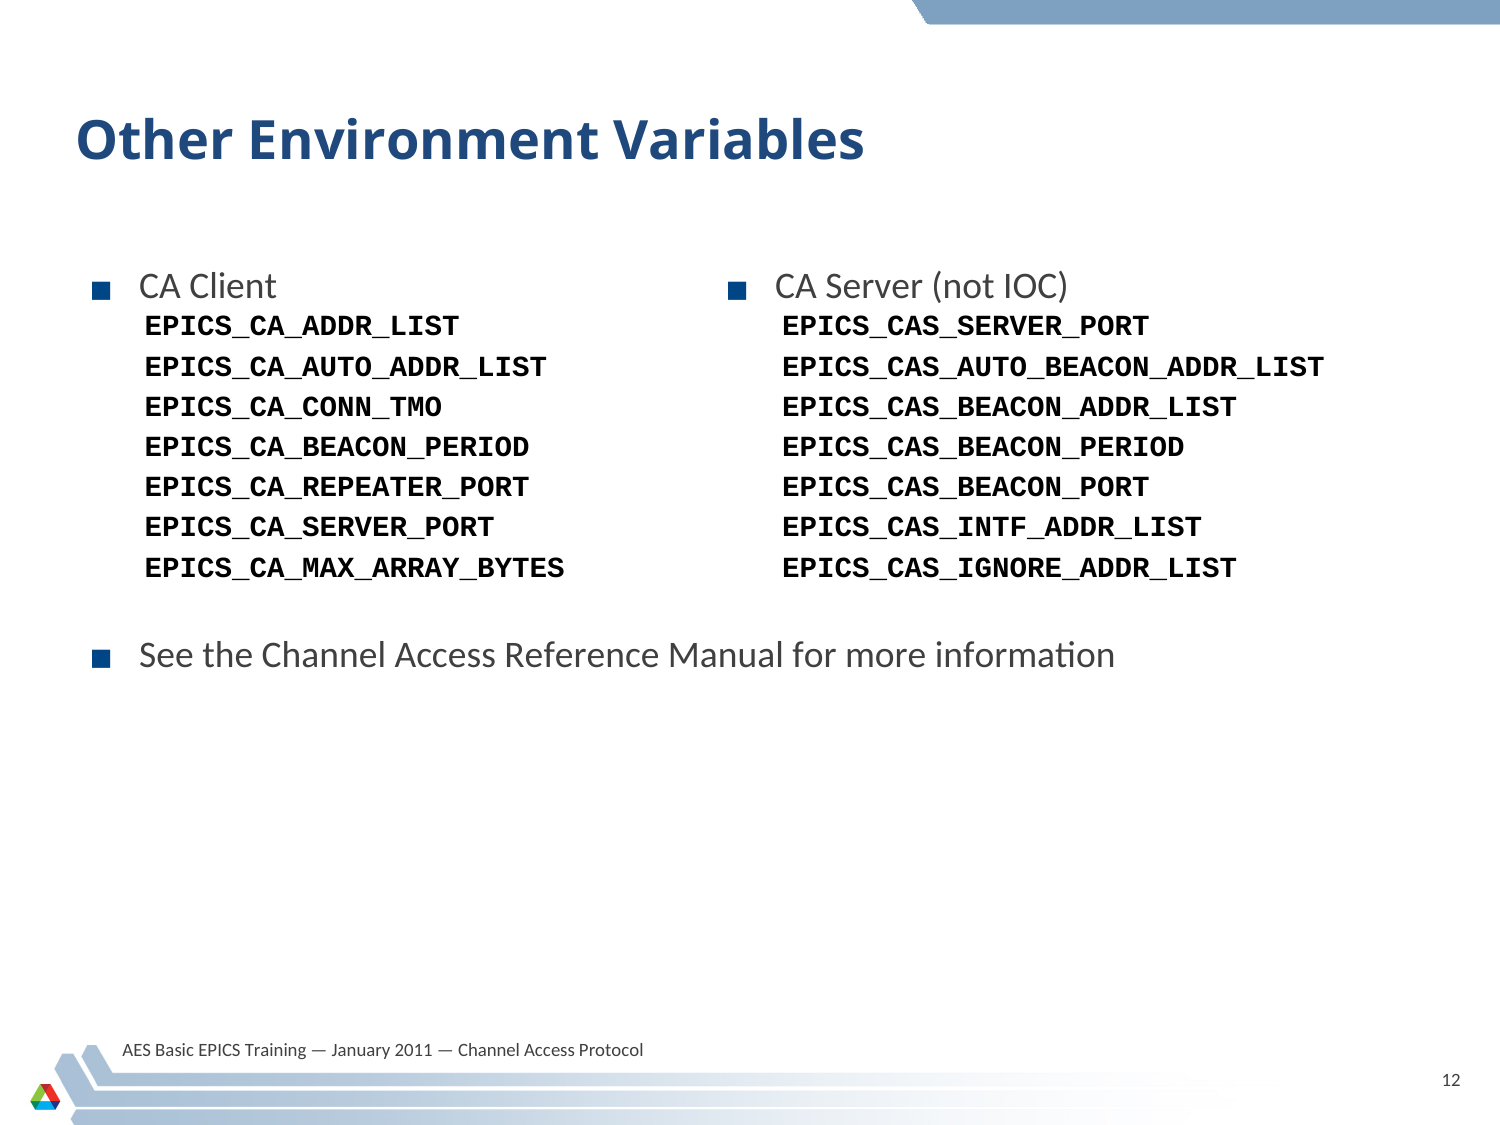

# Other Environment Variables
CA Client
EPICS_CA_ADDR_LIST
EPICS_CA_AUTO_ADDR_LIST
EPICS_CA_CONN_TMO
EPICS_CA_BEACON_PERIOD
EPICS_CA_REPEATER_PORT
EPICS_CA_SERVER_PORT
EPICS_CA_MAX_ARRAY_BYTES
See the Channel Access Reference Manual for more information
CA Server (not IOC)
EPICS_CAS_SERVER_PORT
EPICS_CAS_AUTO_BEACON_ADDR_LIST
EPICS_CAS_BEACON_ADDR_LIST
EPICS_CAS_BEACON_PERIOD
EPICS_CAS_BEACON_PORT
EPICS_CAS_INTF_ADDR_LIST
EPICS_CAS_IGNORE_ADDR_LIST
AES Basic EPICS Training — January 2011 — Channel Access Protocol
12